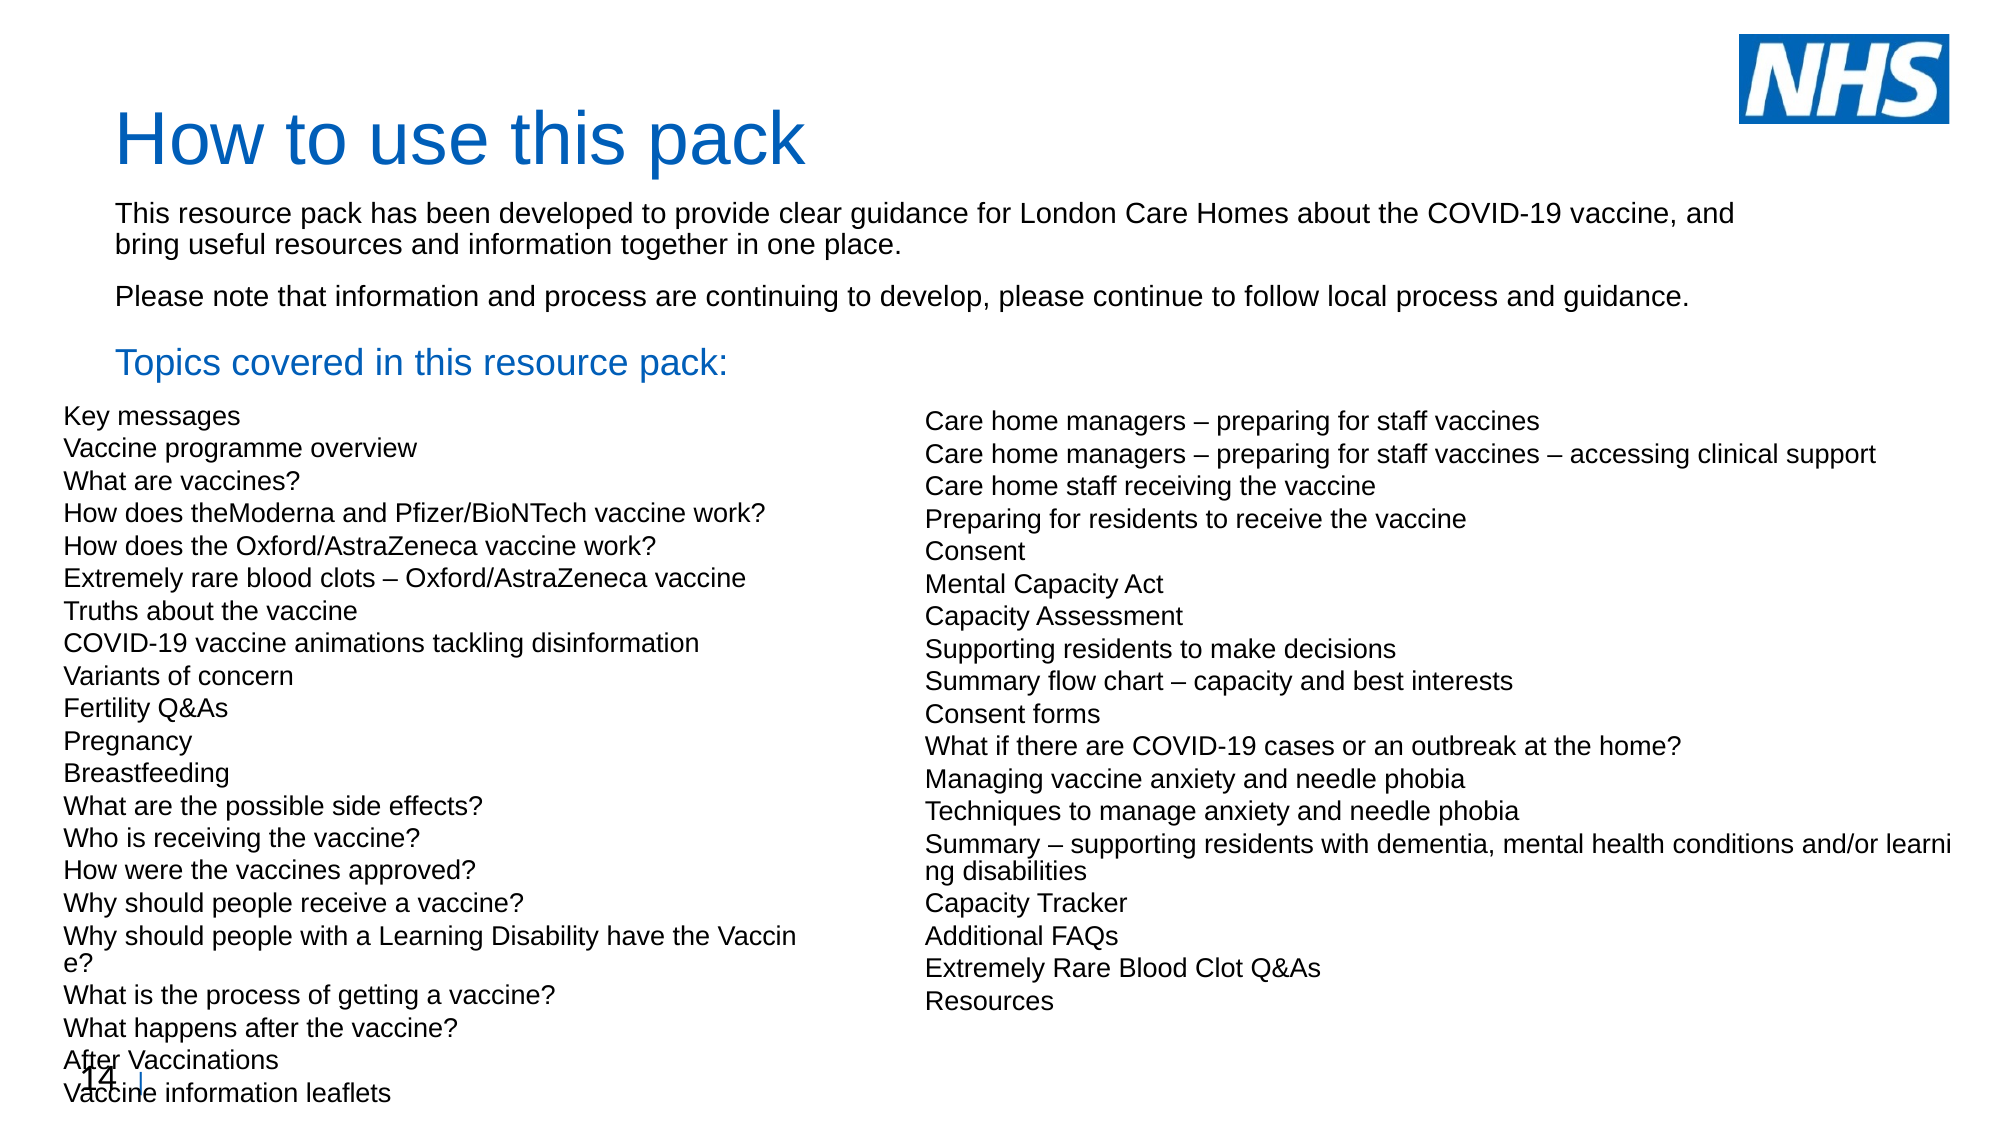

How to use this pack
# This resource pack has been developed to provide clear guidance for London Care Homes about the COVID-19 vaccine, and bring useful resources and information together in one place.
Please note that information and process are continuing to develop, please continue to follow local process and guidance.
Topics covered in this resource pack:
Key messages
Vaccine programme overview
What are vaccines?
How does theModerna and Pfizer/BioNTech vaccine work?
How does the Oxford/AstraZeneca vaccine work?
Extremely rare blood clots – Oxford/AstraZeneca vaccine
Truths about the vaccine
COVID-19 vaccine animations tackling disinformation
Variants of concern
Fertility Q&As
Pregnancy
Breastfeeding
What are the possible side effects?
Who is receiving the vaccine?
How were the vaccines approved?
Why should people receive a vaccine?
Why should people with a Learning Disability have the Vaccine?
What is the process of getting a vaccine?
What happens after the vaccine?
After Vaccinations
Vaccine information leaflets
Care home managers – preparing for staff vaccines
Care home managers – preparing for staff vaccines – accessing clinical support
Care home staff receiving the vaccine
Preparing for residents to receive the vaccine
Consent
Mental Capacity Act
Capacity Assessment
Supporting residents to make decisions
Summary flow chart – capacity and best interests
Consent forms
What if there are COVID-19 cases or an outbreak at the home?
Managing vaccine anxiety and needle phobia
Techniques to manage anxiety and needle phobia
Summary – supporting residents with dementia, mental health conditions and/or learning disabilities
Capacity Tracker
Additional FAQs
Extremely Rare Blood Clot Q&As
Resources